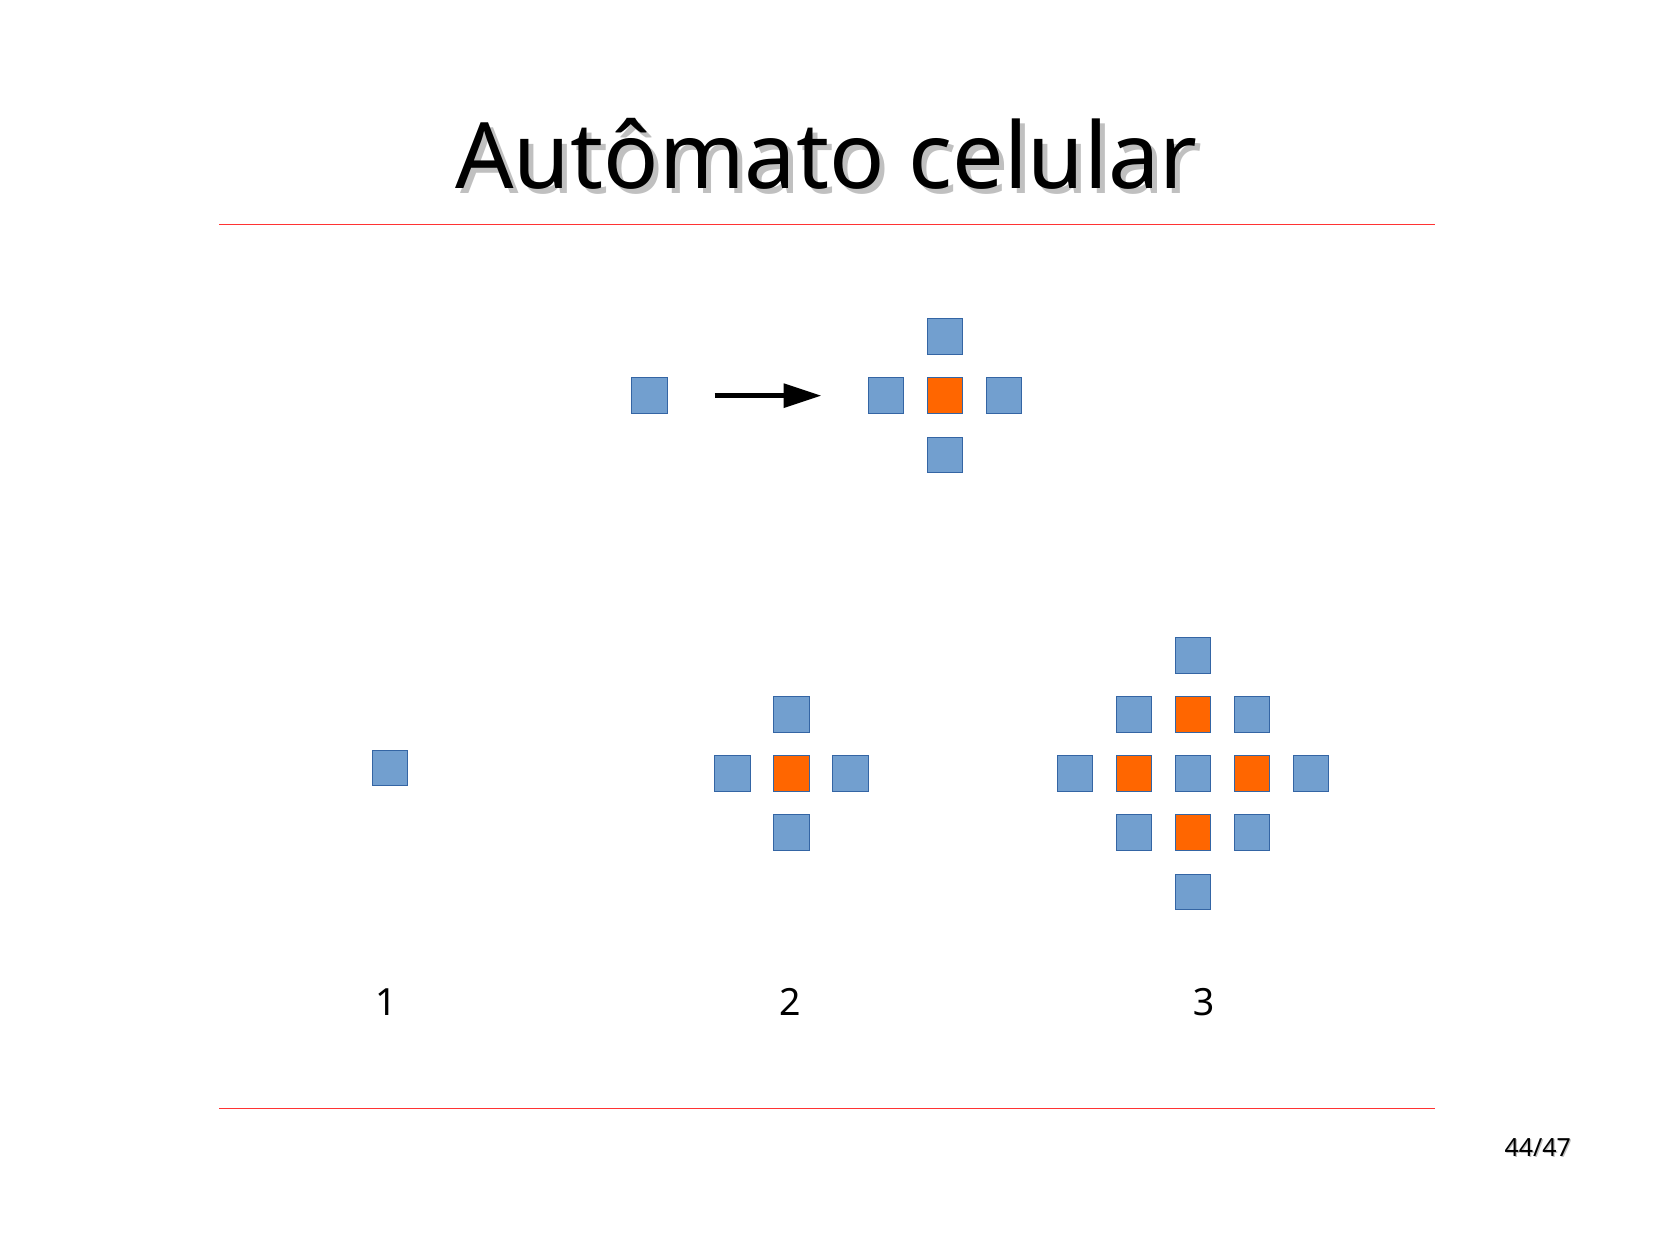

# Autômato celular
1					 2					 3
44